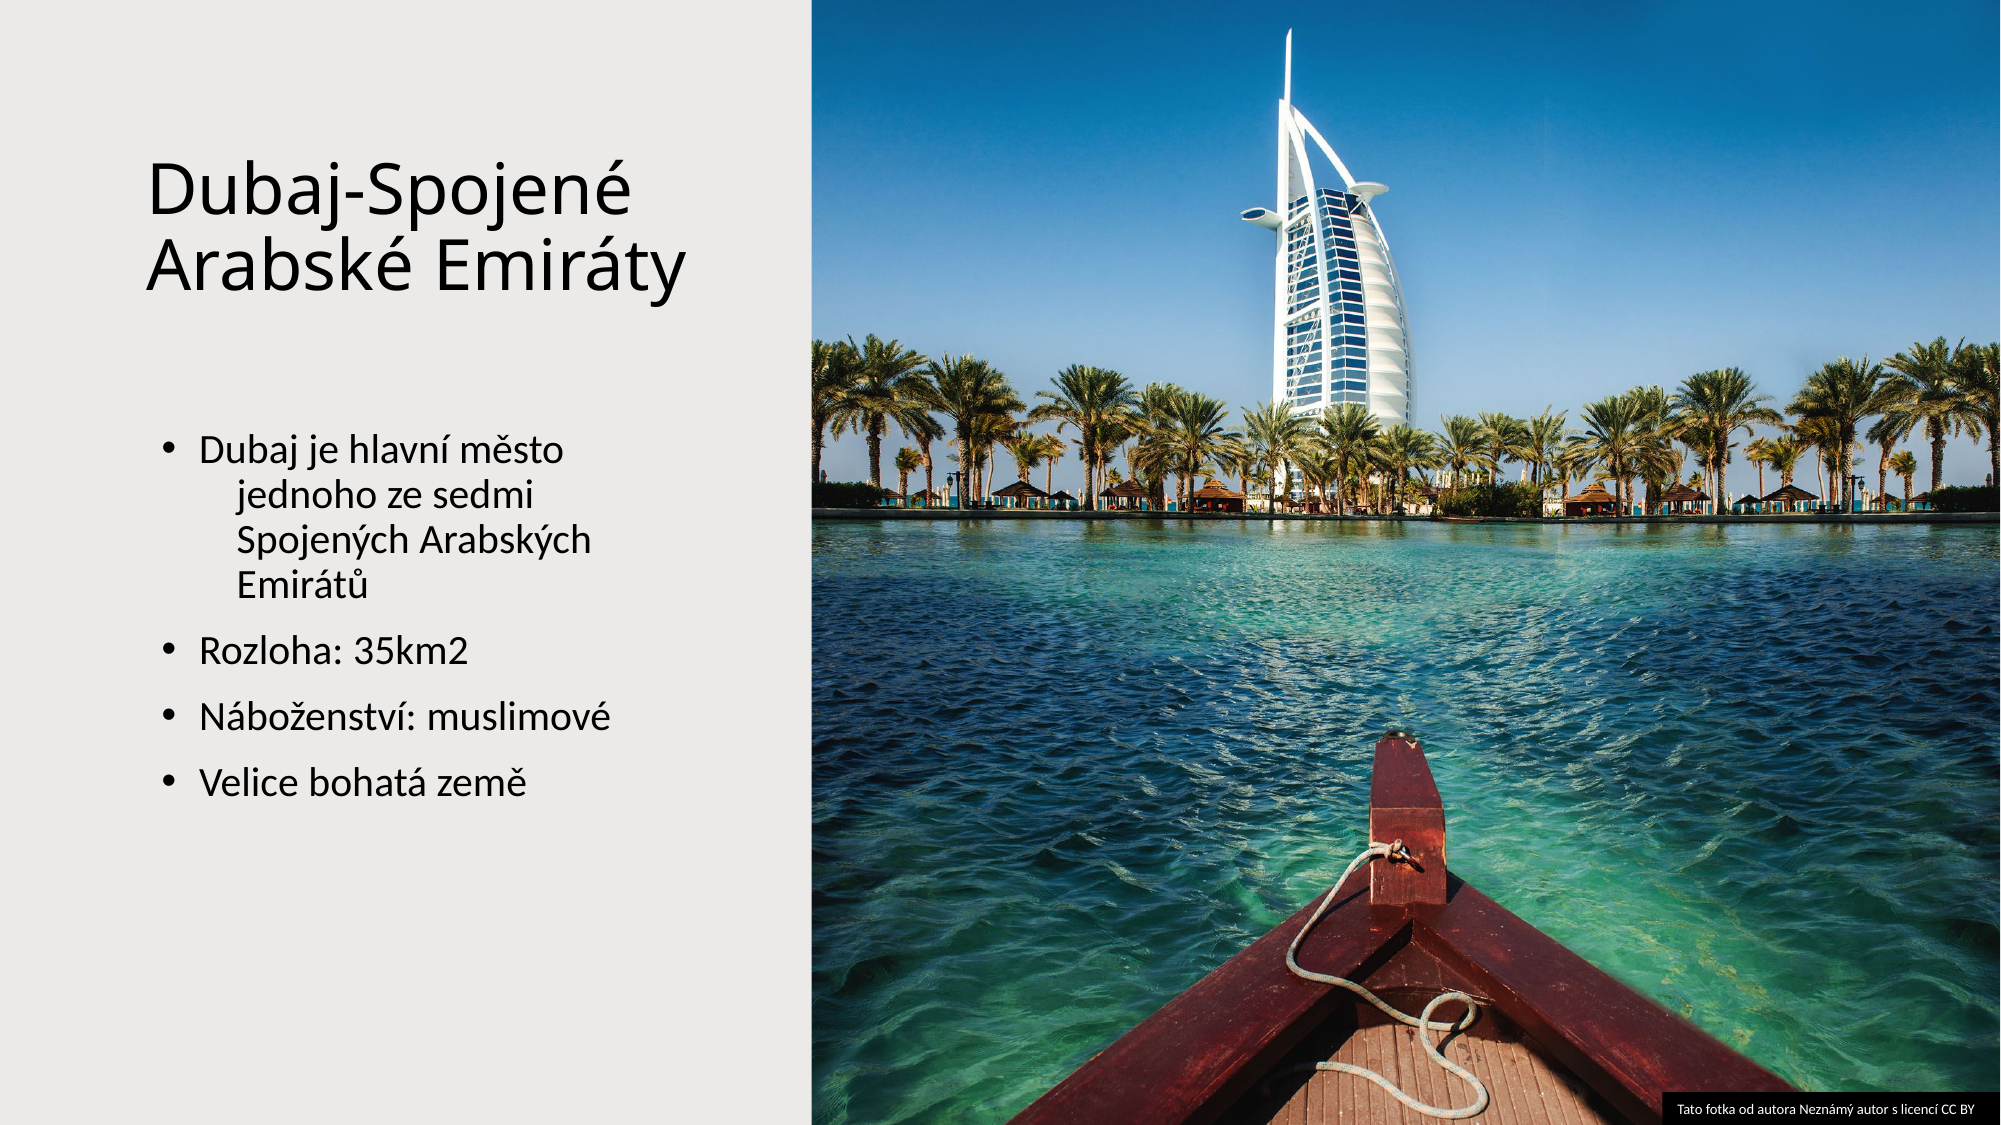

# Dubaj-Spojené Arabské Emiráty
Dubaj je hlavní město jednoho ze sedmi Spojených Arabských Emirátů
Rozloha: 35km2
Náboženství: muslimové
Velice bohatá země
Tato fotka od autora Neznámý autor s licencí CC BY